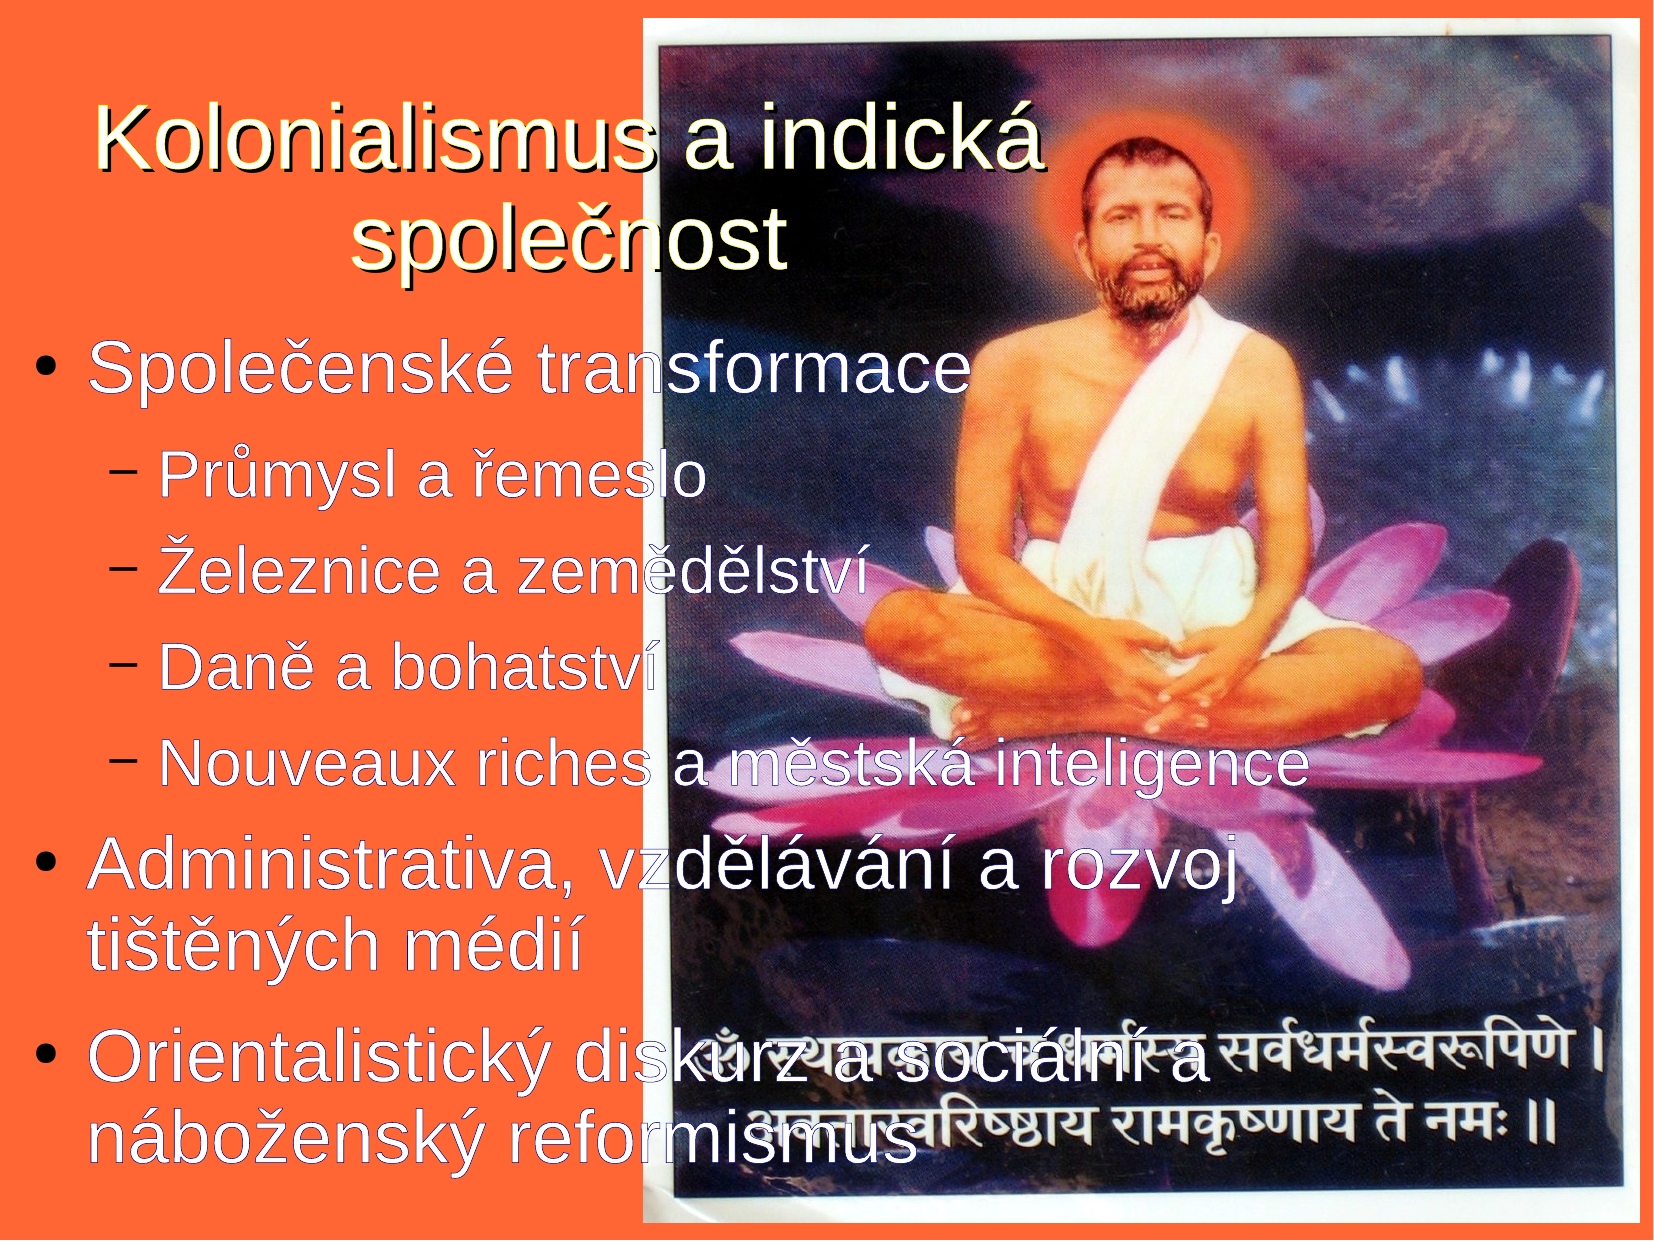

# Kolonialismus a indická společnost
Společenské transformace
Průmysl a řemeslo
Železnice a zemědělství
Daně a bohatství
Nouveaux riches a městská inteligence
Administrativa, vzdělávání a rozvoj tištěných médií
Orientalistický diskurz a sociální a náboženský reformismus